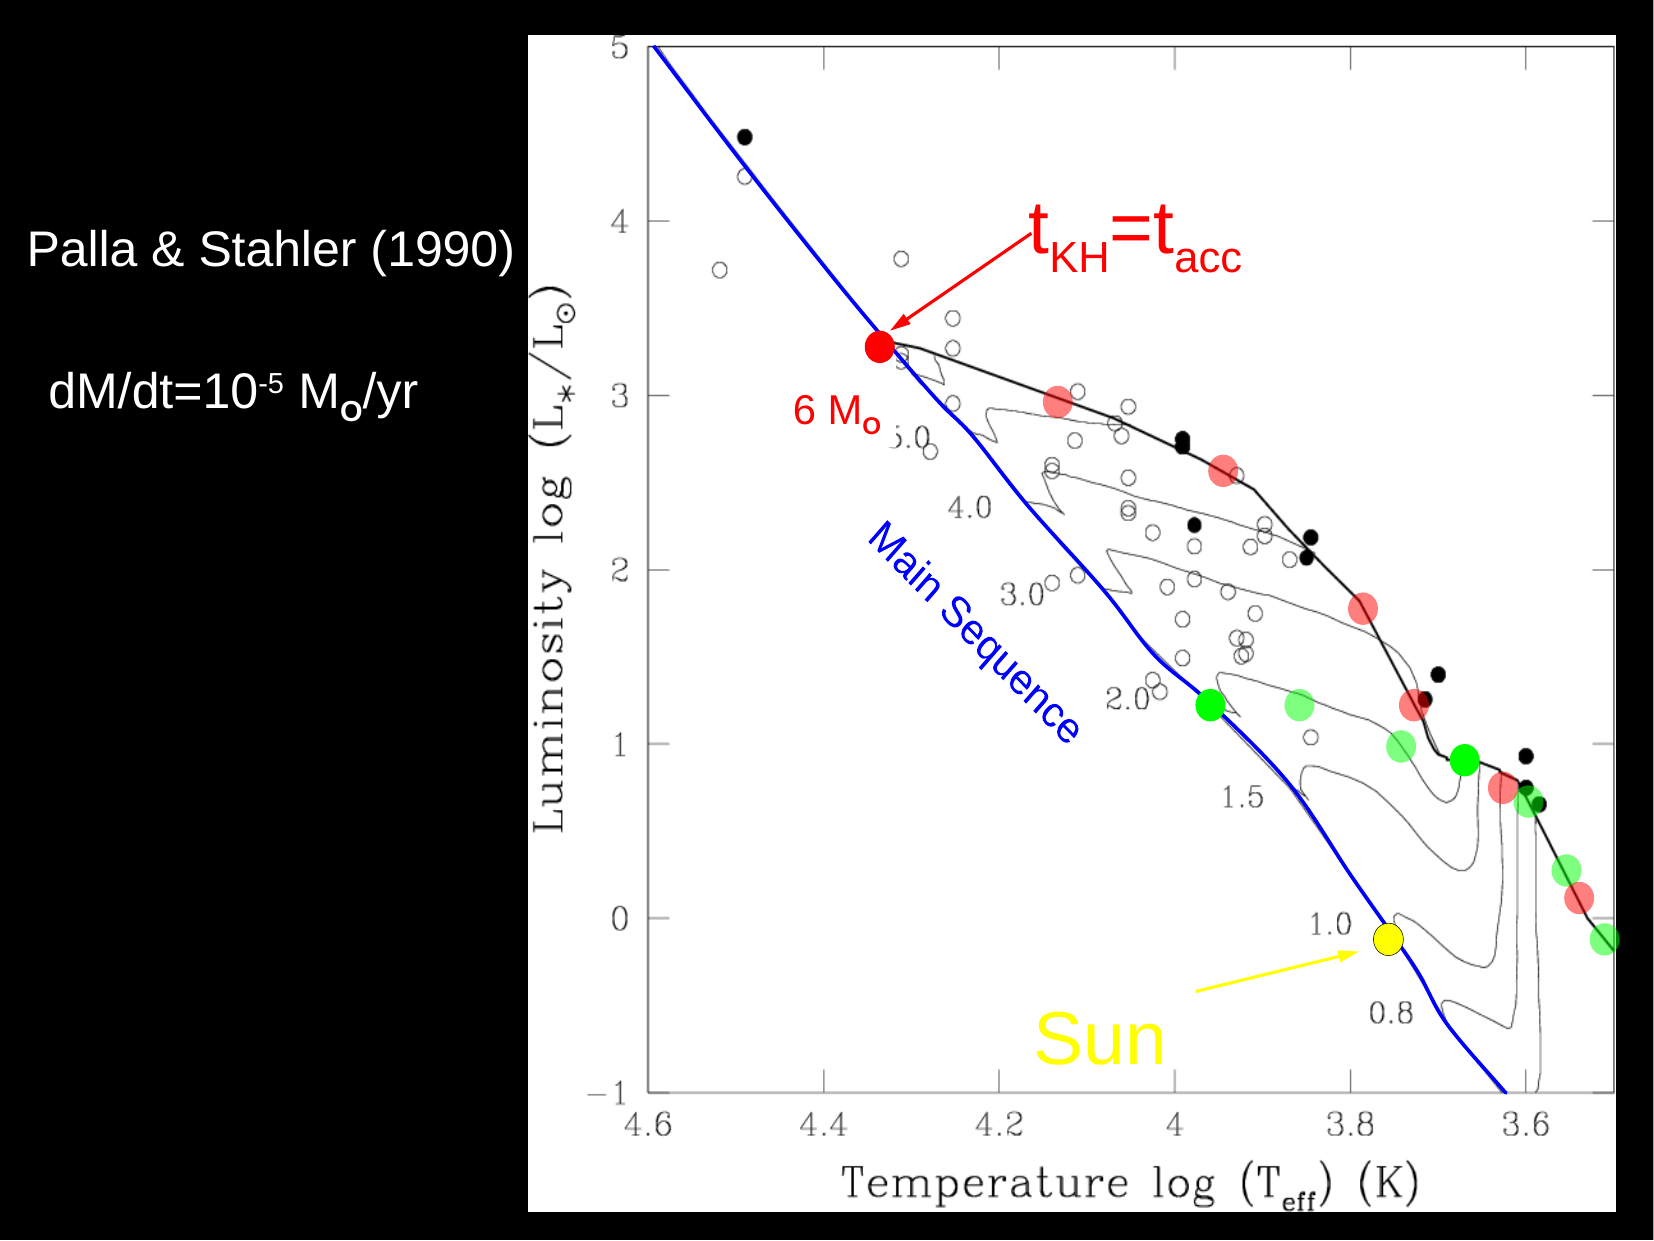

tKH=tacc
Palla & Stahler (1990)
dM/dt=10-5 MO/yr
6 MO
Main Sequence
Sun